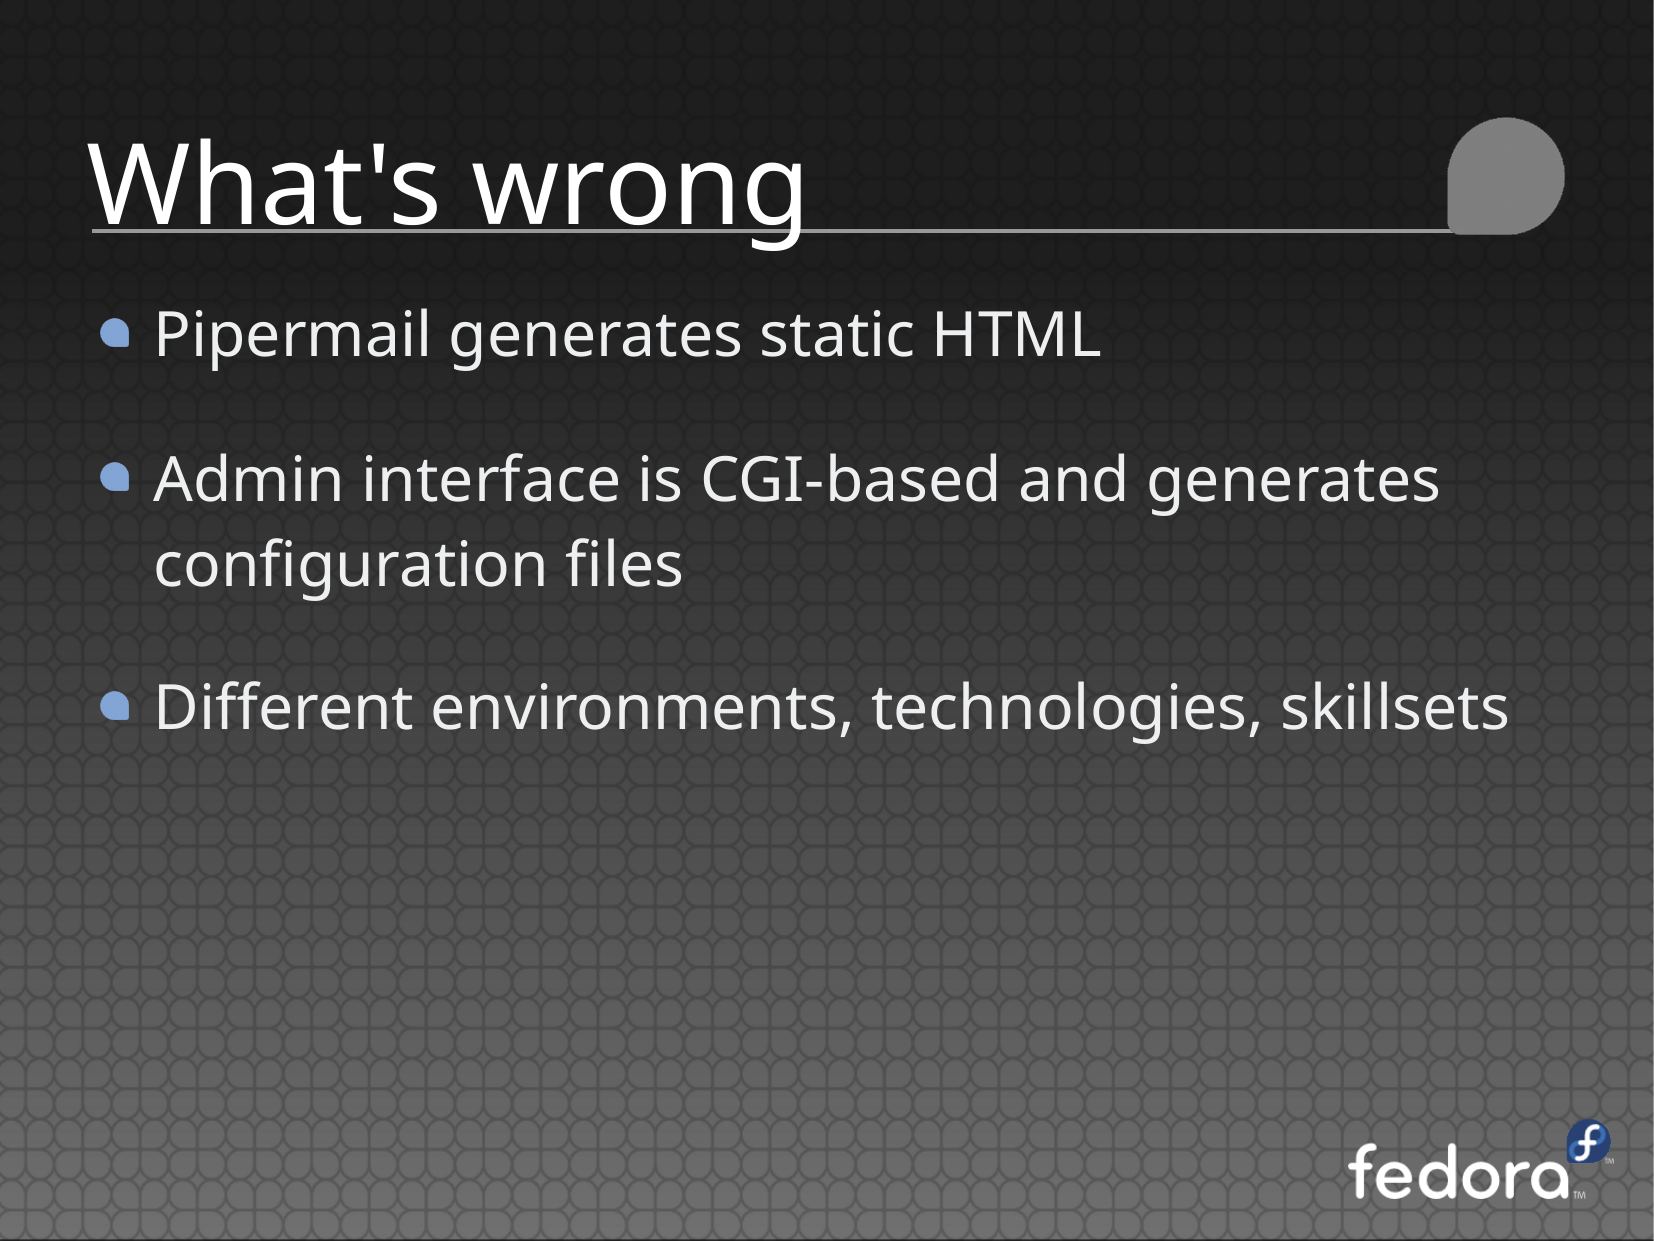

# What's wrong
Pipermail generates static HTML
Admin interface is CGI-based and generates configuration files
Different environments, technologies, skillsets